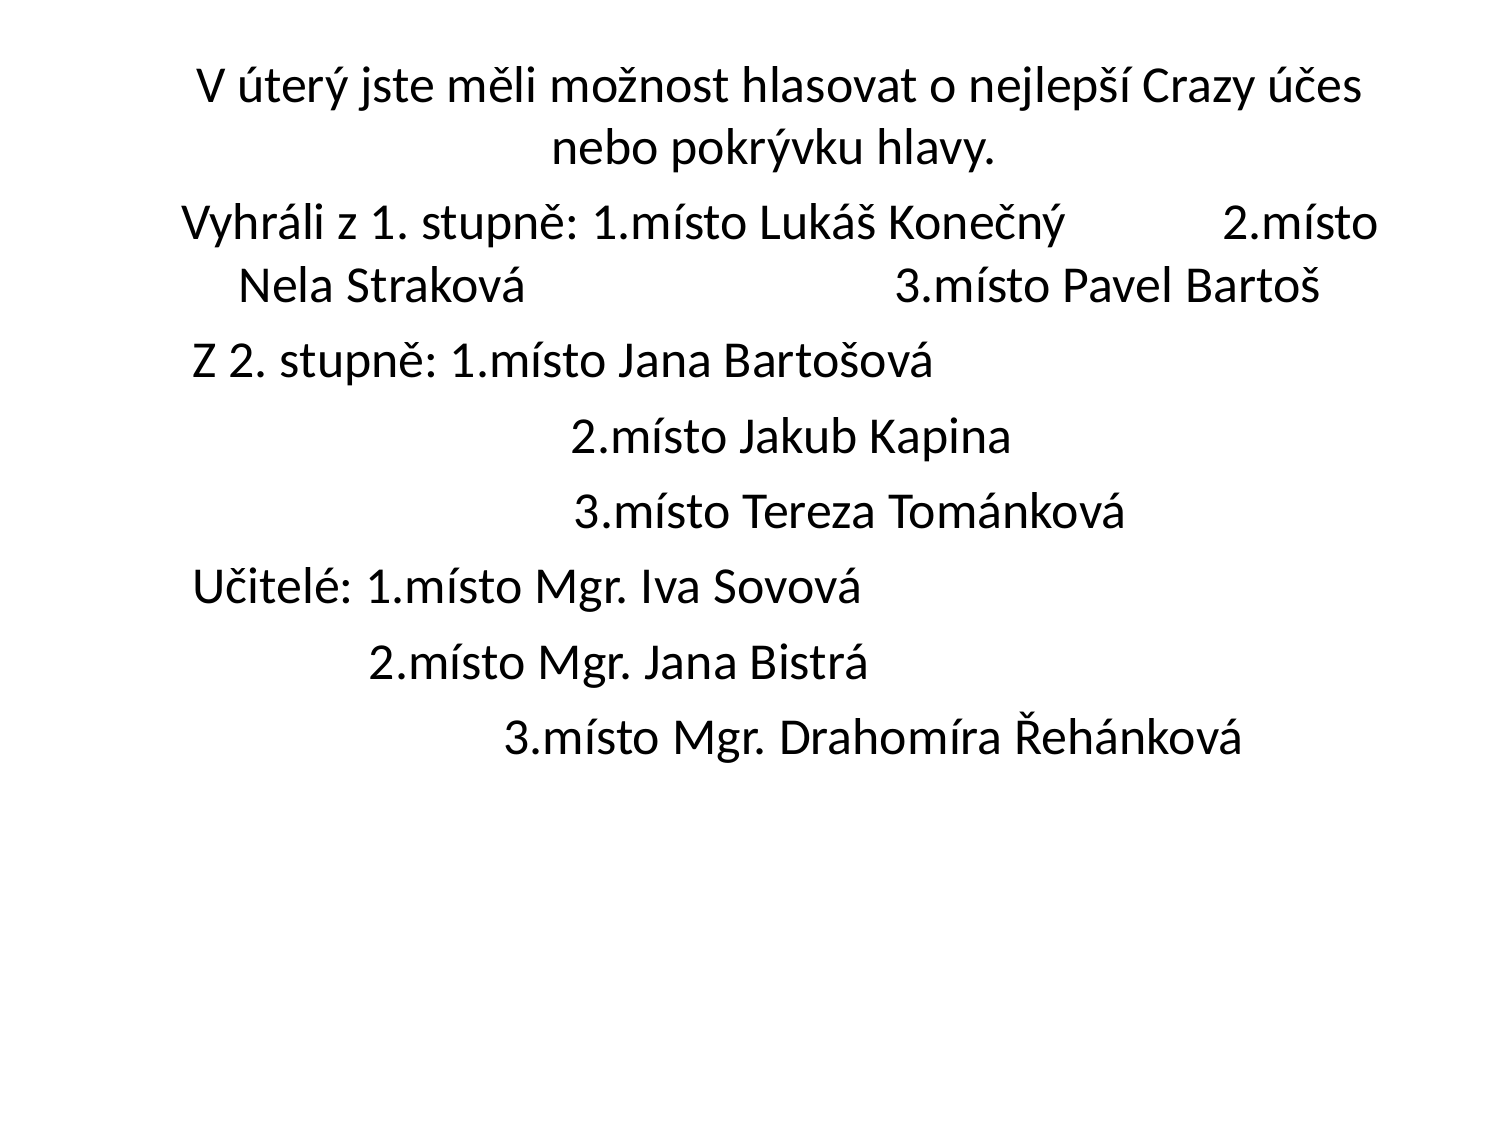

# V úterý jste měli možnost hlasovat o nejlepší Crazy účes nebo pokrývku hlavy.
Vyhráli z 1. stupně: 1.místo Lukáš Konečný 			 2.místo Nela Straková 		 3.místo Pavel Bartoš
 Z 2. stupně: 1.místo Jana Bartošová
 2.místo Jakub Kapina
 3.místo Tereza Tománková
 Učitelé: 1.místo Mgr. Iva Sovová
 2.místo Mgr. Jana Bistrá
 3.místo Mgr. Drahomíra Řehánková